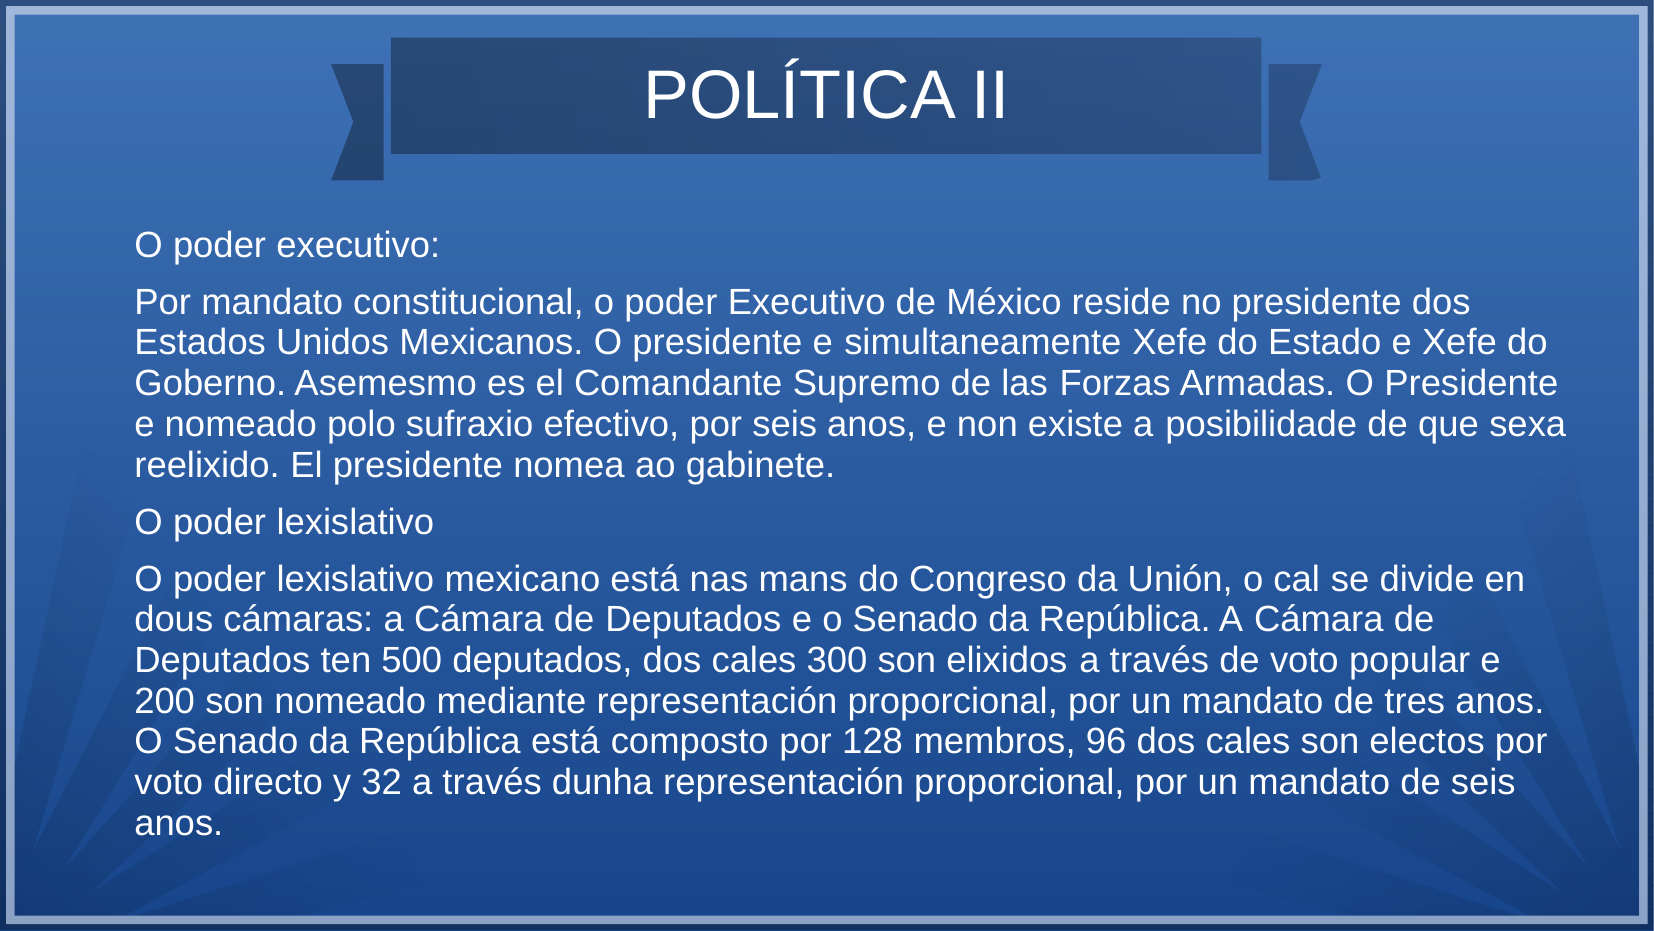

# POLÍTICA II
O poder executivo:
Por mandato constitucional, o poder Executivo de México reside no presidente dos Estados Unidos Mexicanos. O presidente e simultaneamente Xefe do Estado e Xefe do Goberno. Asemesmo es el Comandante Supremo de las Forzas Armadas. O Presidente e nomeado polo sufraxio efectivo, por seis anos, e non existe a posibilidade de que sexa reelixido. El presidente nomea ao gabinete.
O poder lexislativo
O poder lexislativo mexicano está nas mans do Congreso da Unión, o cal se divide en dous cámaras: a Cámara de Deputados e o Senado da República. A Cámara de Deputados ten 500 deputados, dos cales 300 son elixidos a través de voto popular e 200 son nomeado mediante representación proporcional, por un mandato de tres anos. O Senado da República está composto por 128 membros, 96 dos cales son electos por voto directo y 32 a través dunha representación proporcional, por un mandato de seis anos.